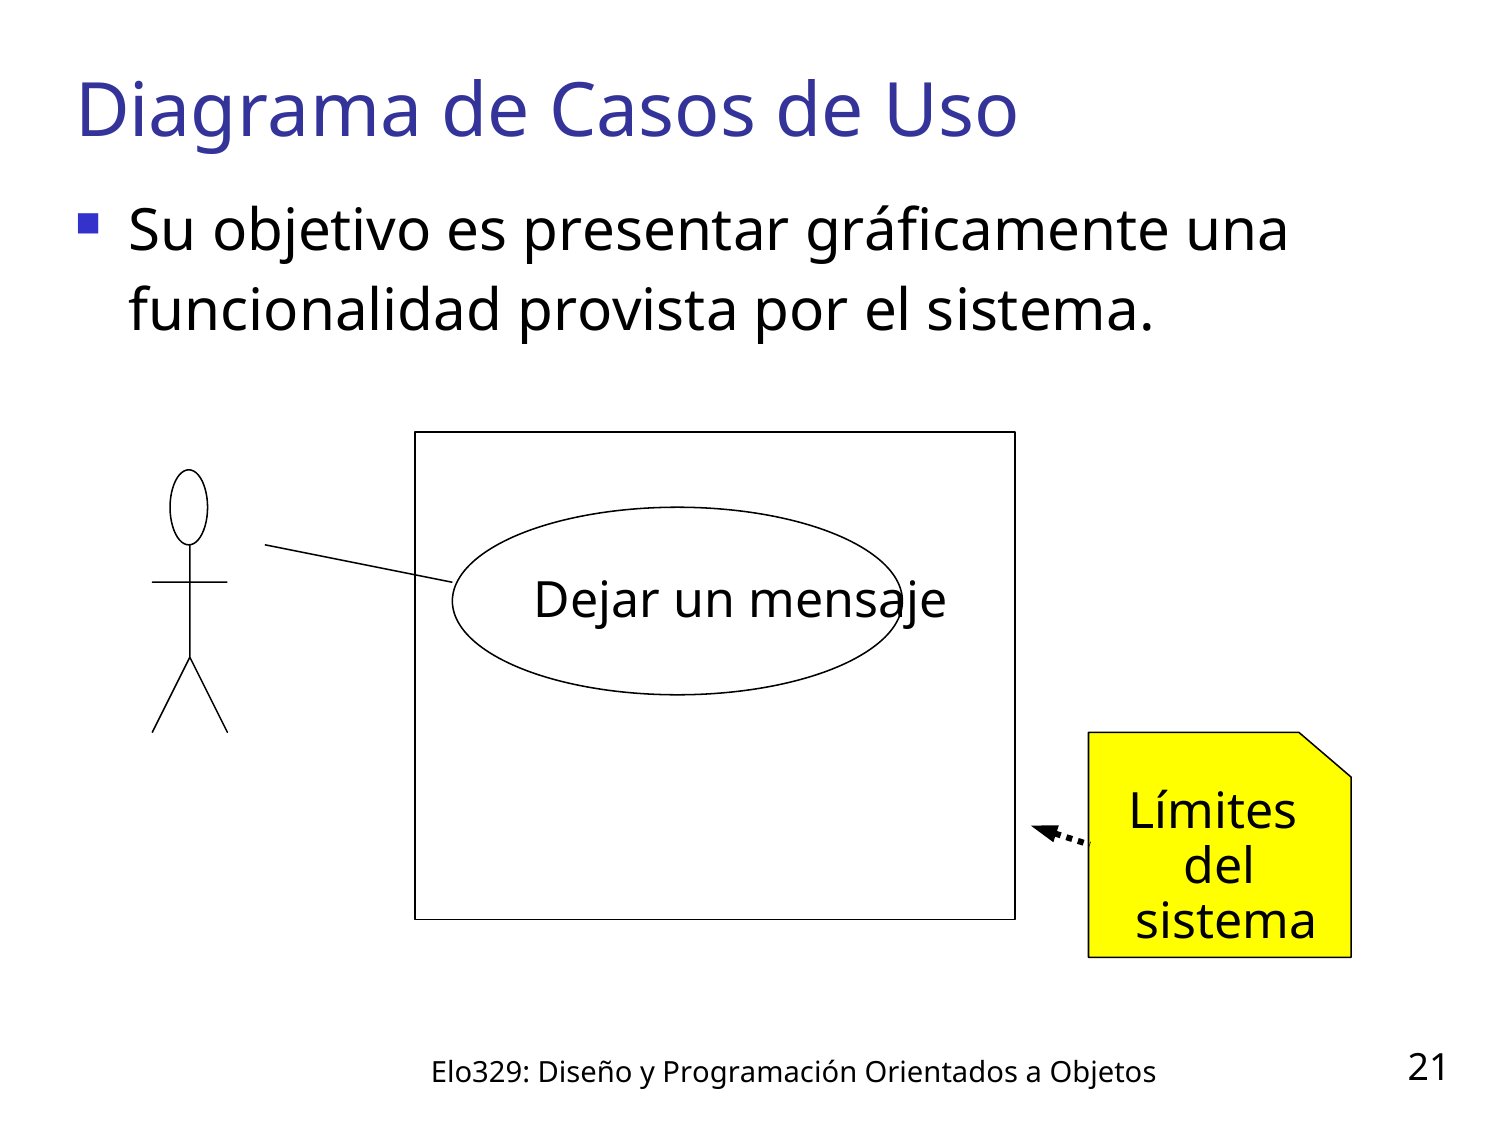

# Diagrama de Casos de Uso
Su objetivo es presentar gráficamente una funcionalidad provista por el sistema.
Dejar un mensaje
Límites
del
 sistema
21